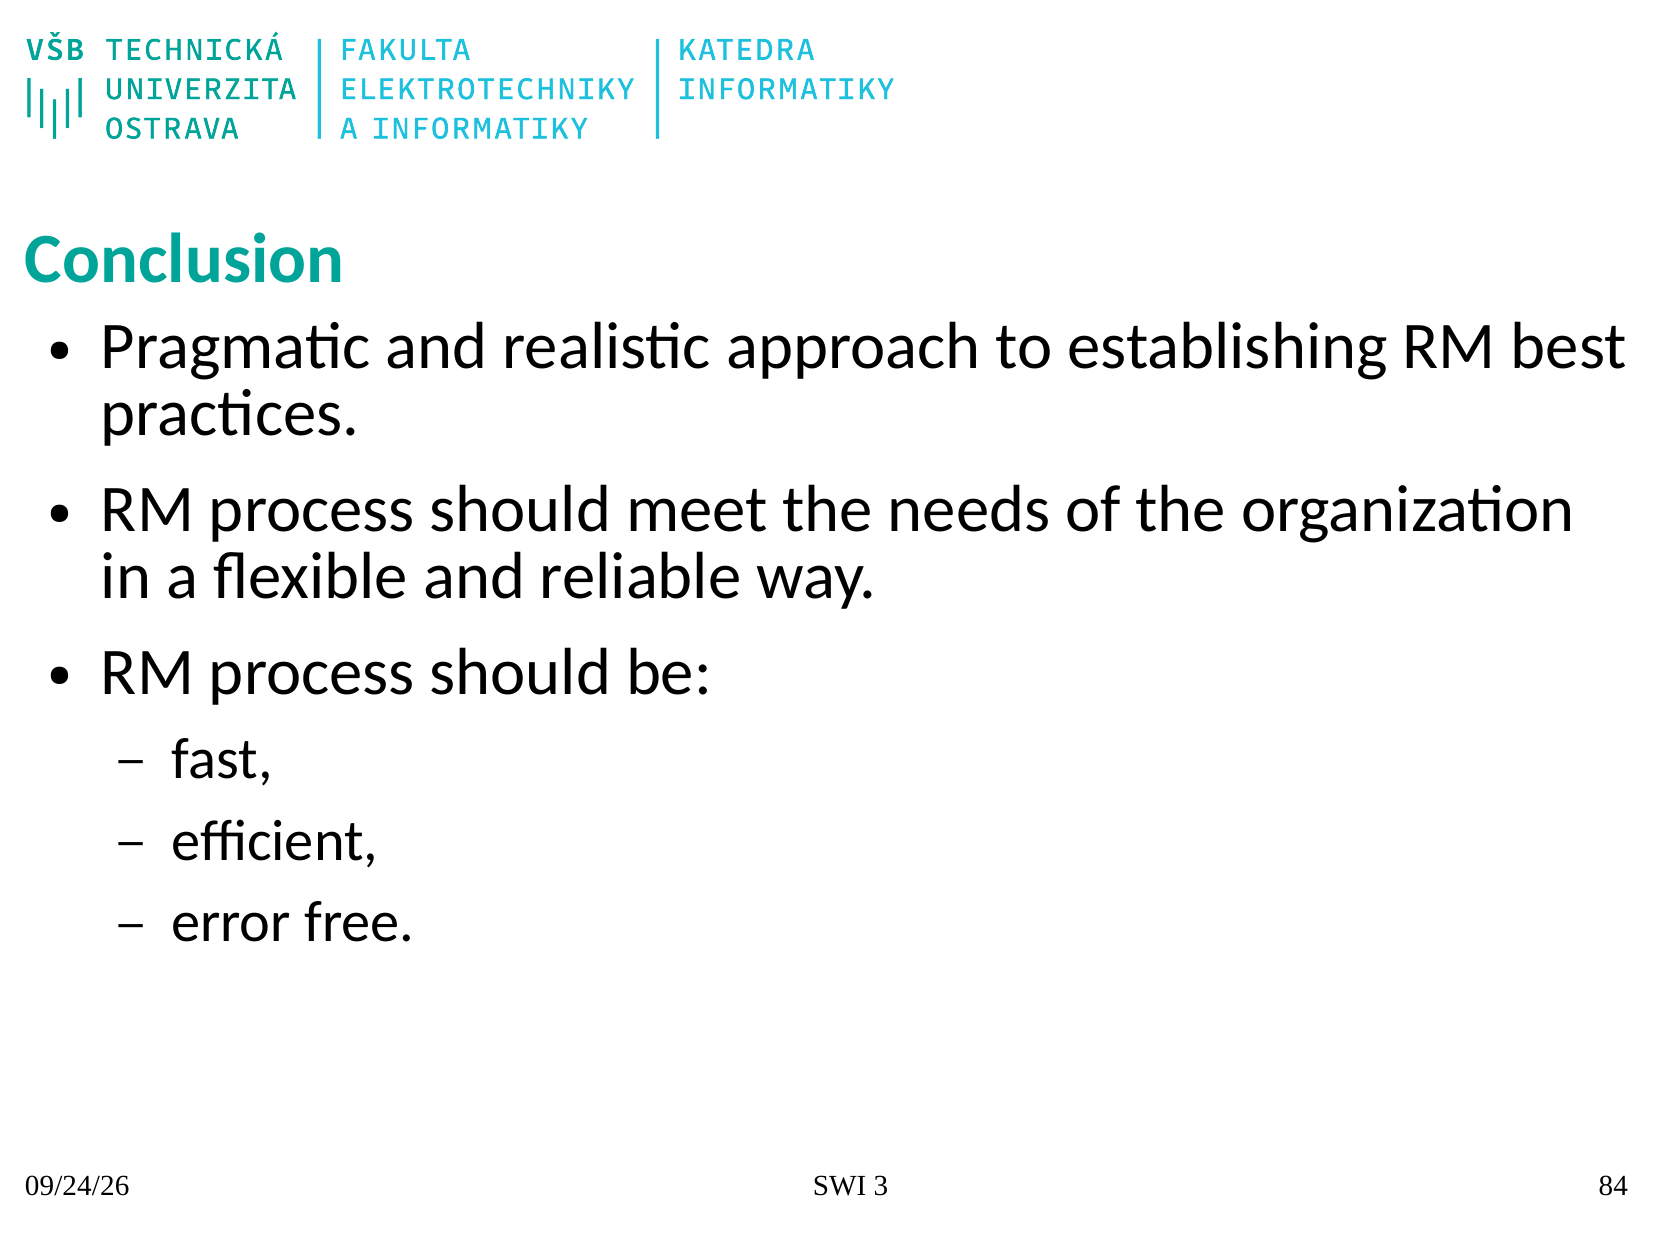

# Conclusion
Pragmatic and realistic approach to establishing RM best practices.
RM process should meet the needs of the organization in a flexible and reliable way.
RM process should be:
fast,
efficient,
error free.
SWI 3
84